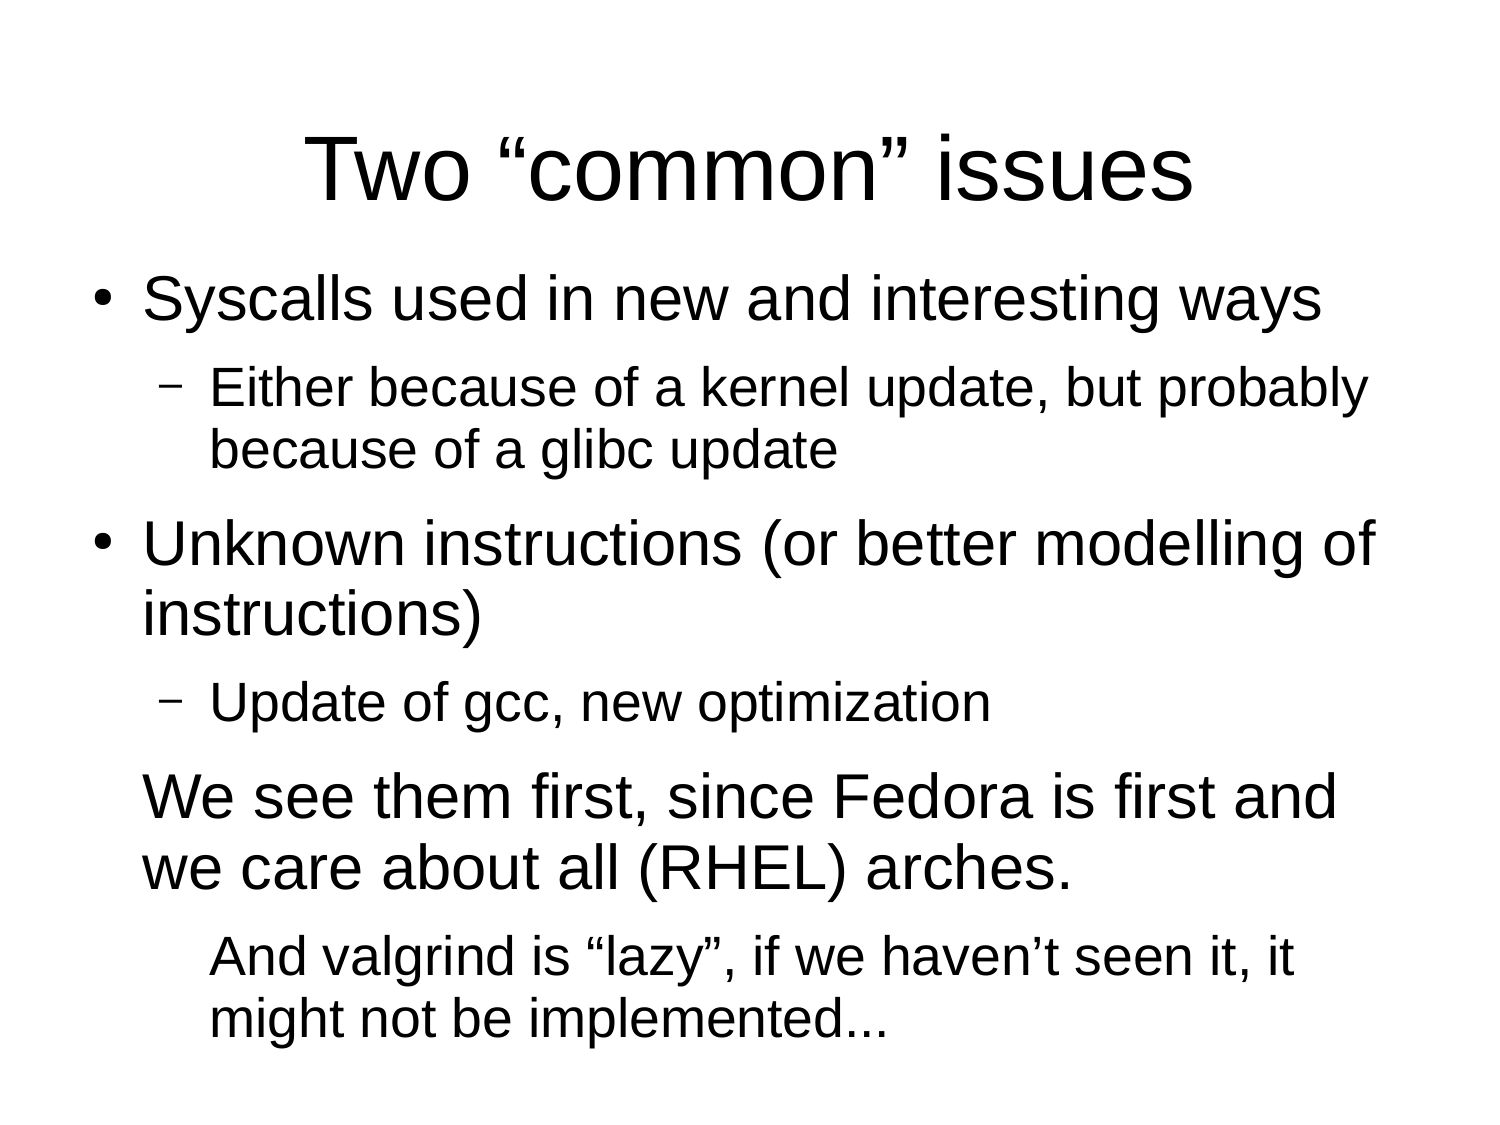

# Two “common” issues
Syscalls used in new and interesting ways
Either because of a kernel update, but probably because of a glibc update
Unknown instructions (or better modelling of instructions)
Update of gcc, new optimization
We see them first, since Fedora is first and we care about all (RHEL) arches.
And valgrind is “lazy”, if we haven’t seen it, it might not be implemented...